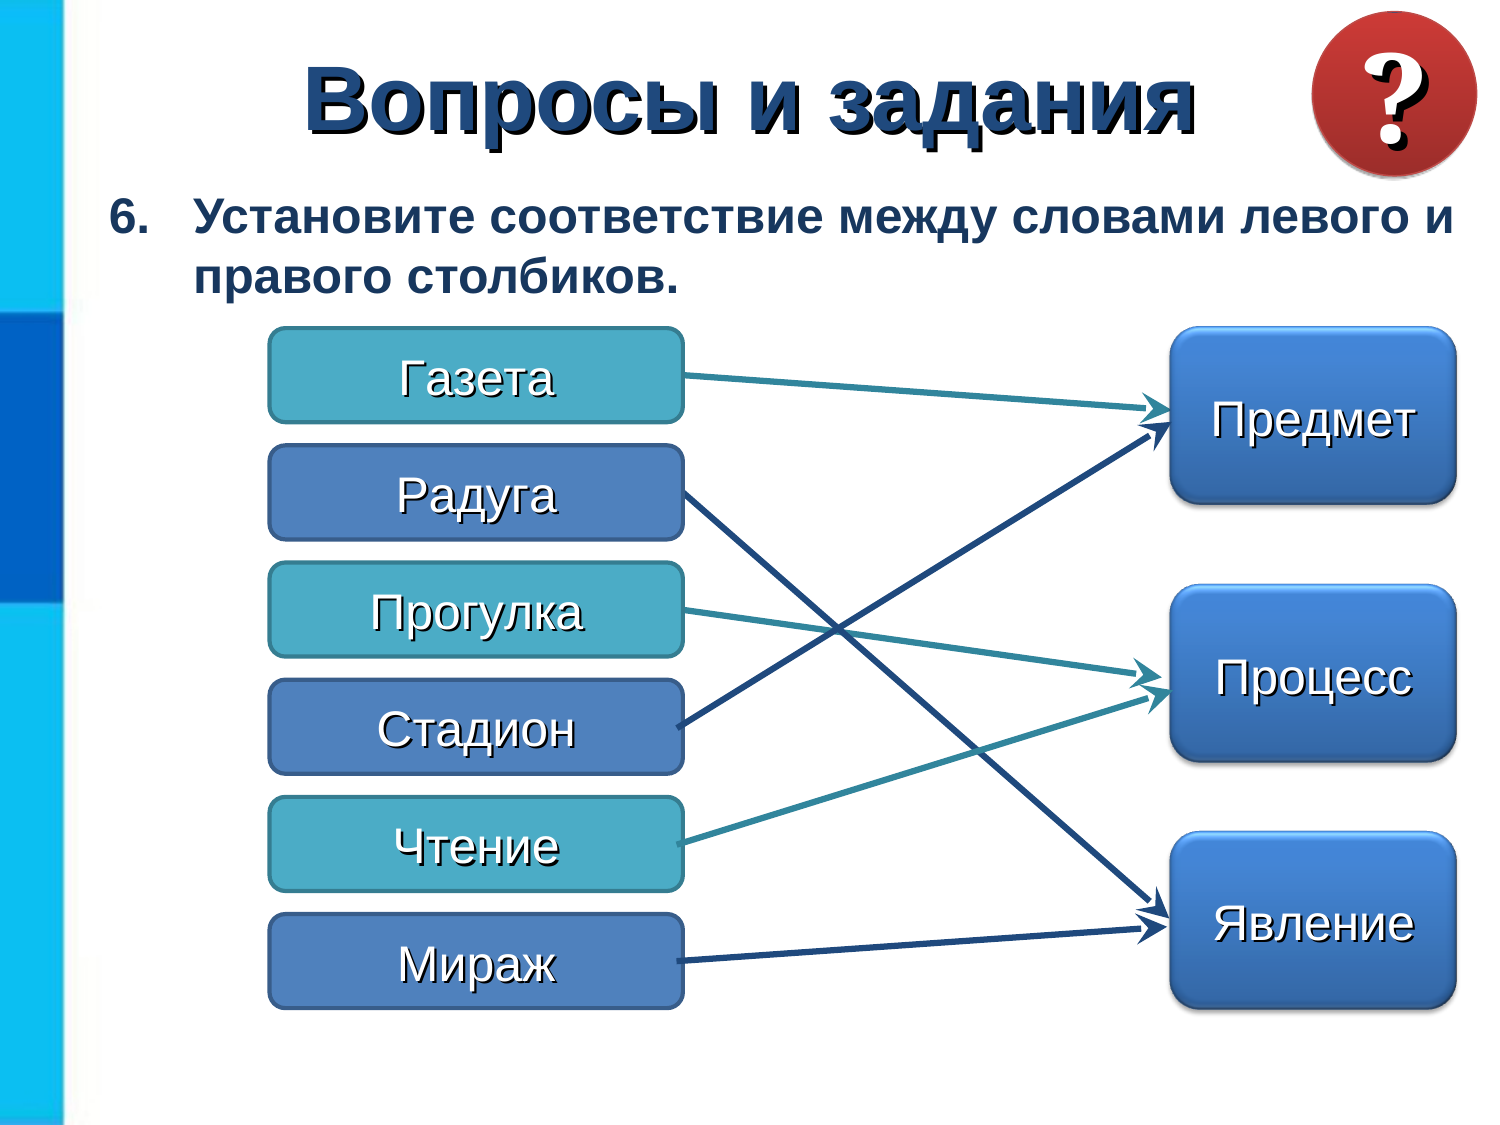

# Вопросы и задания
?
Установите соответствие между словами левого и правого столбиков.
Предмет
Газета
Радуга
Прогулка
Процесс
Стадион
Чтение
Явление
Мираж